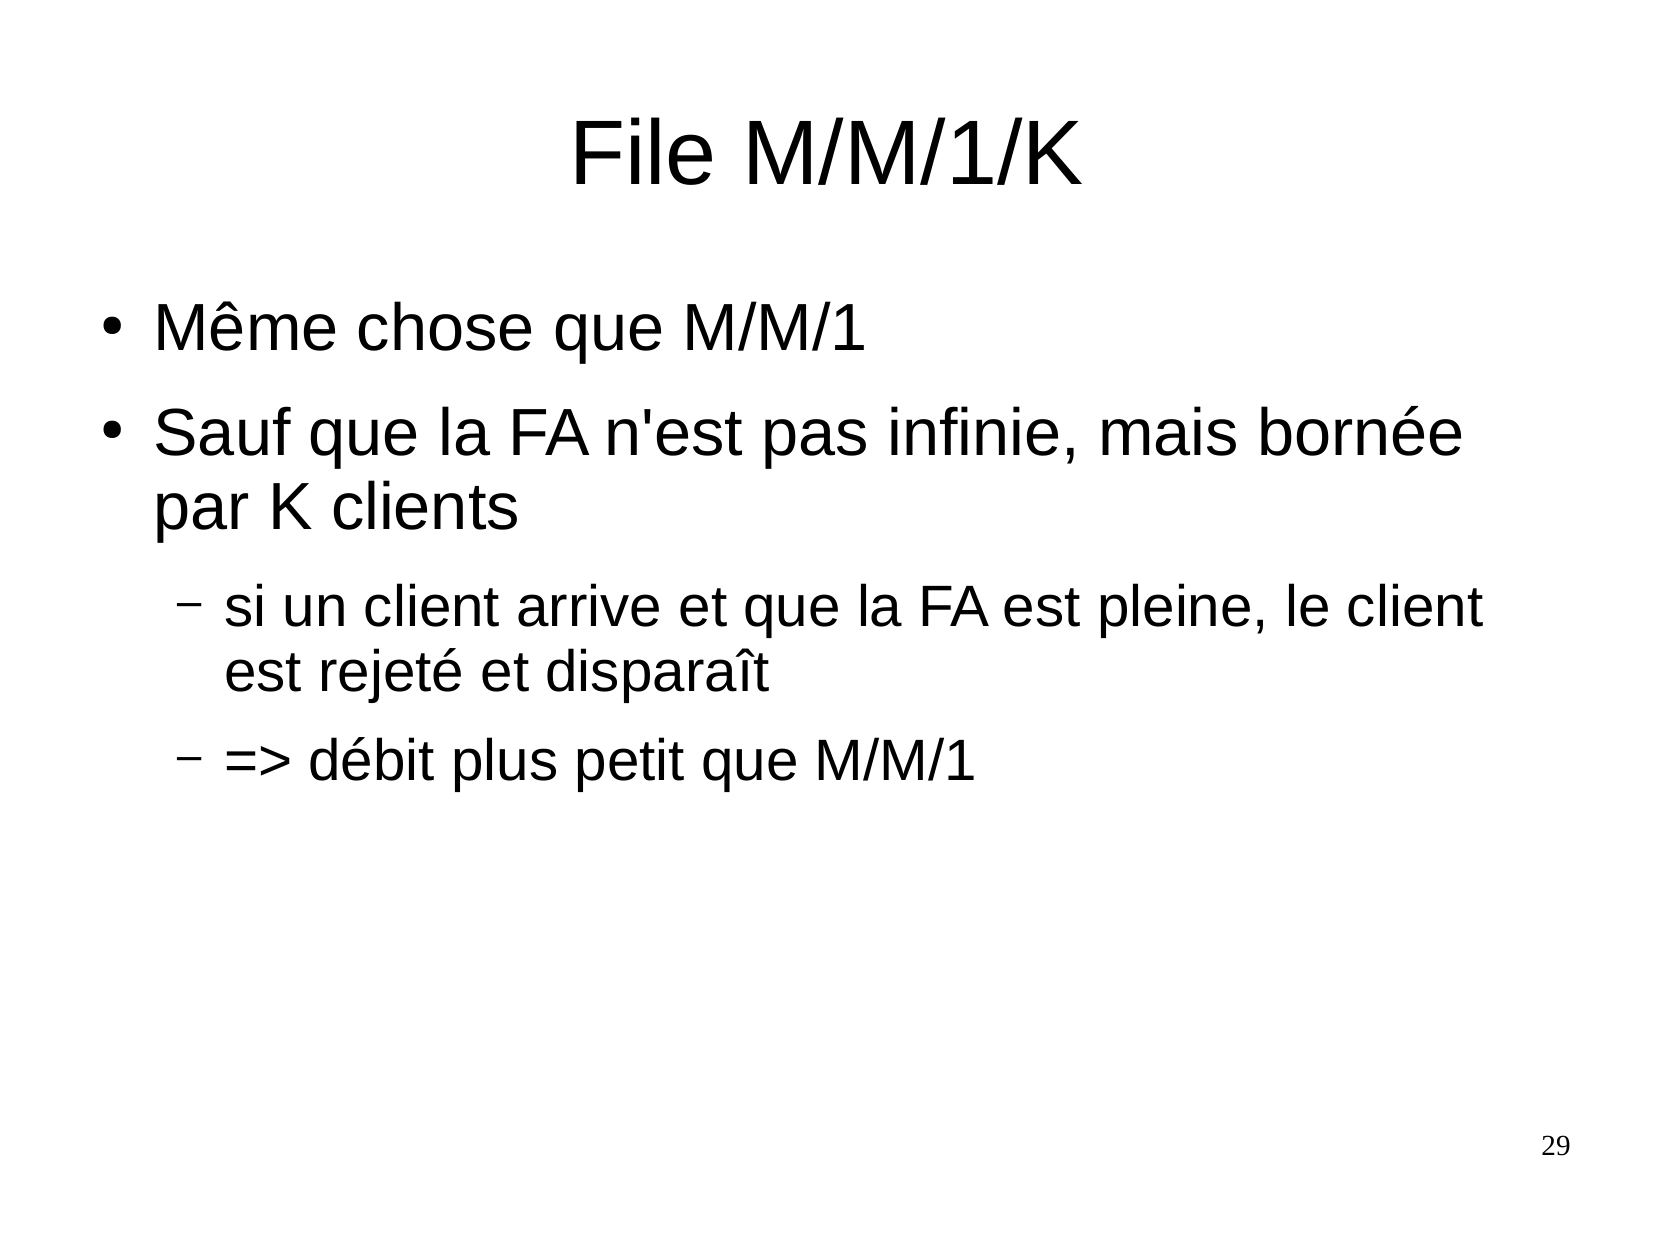

# File M/M/1/K
Même chose que M/M/1
Sauf que la FA n'est pas infinie, mais bornée par K clients
si un client arrive et que la FA est pleine, le client est rejeté et disparaît
=> débit plus petit que M/M/1
29